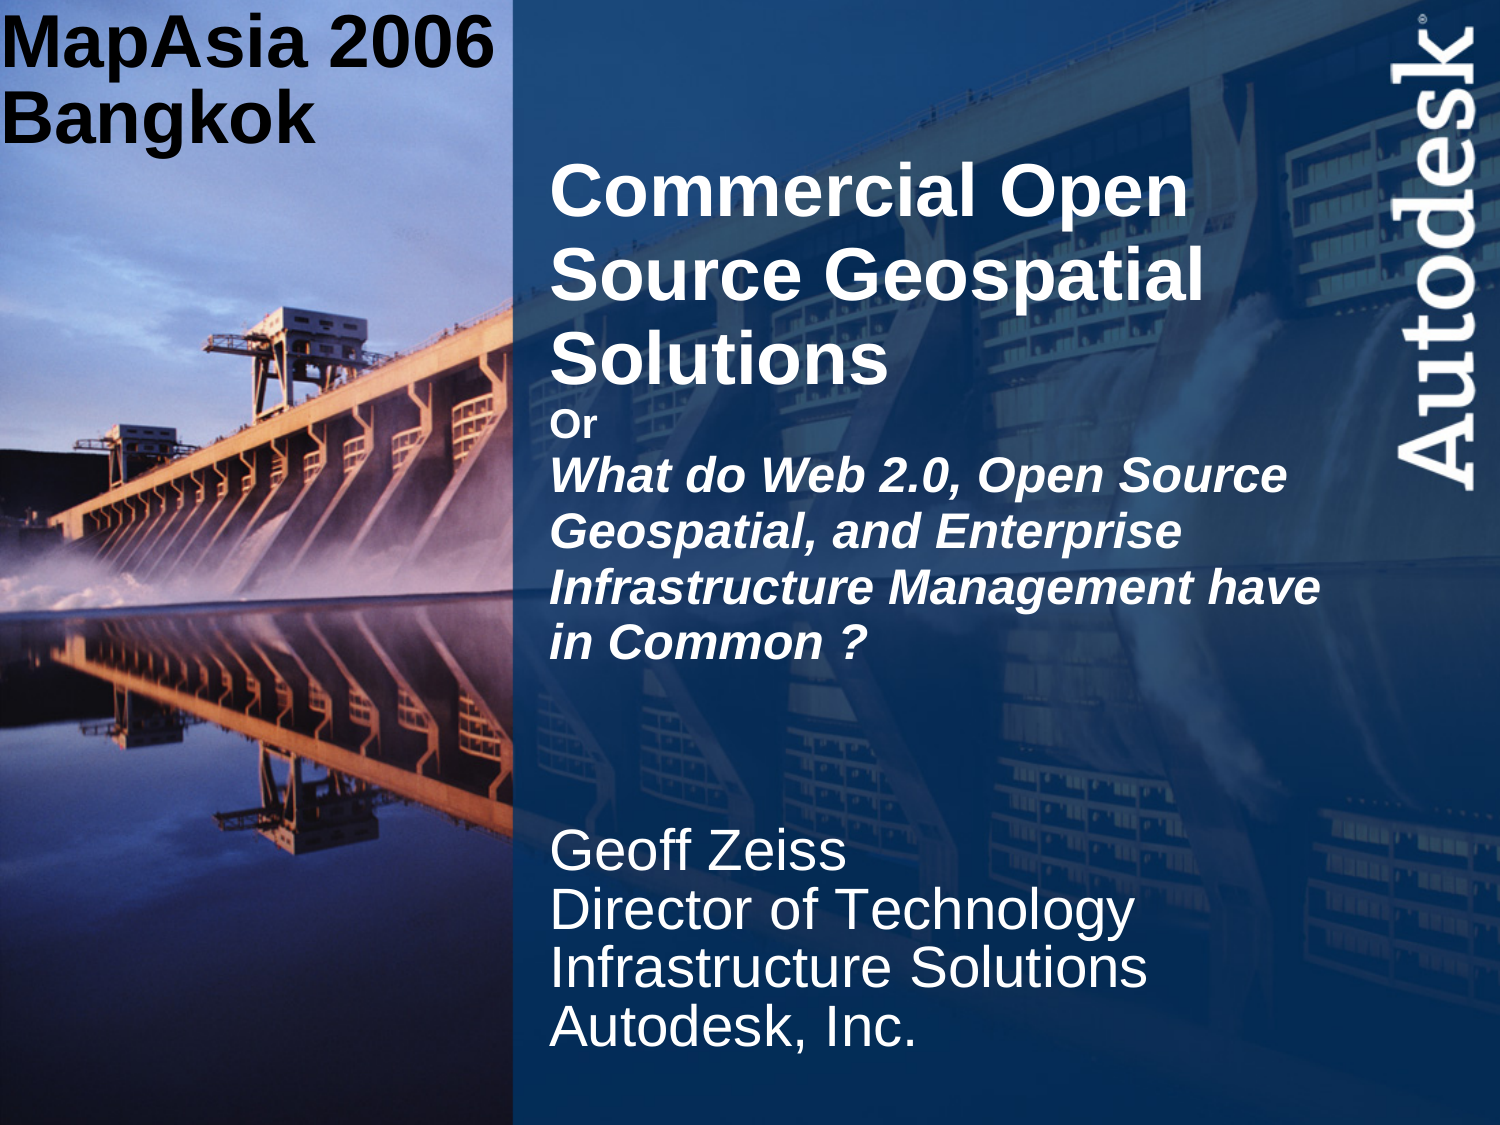

MapAsia 2006
Bangkok
Commercial Open Source Geospatial Solutions
Or
What do Web 2.0, Open Source Geospatial, and Enterprise Infrastructure Management have in Common ?
# Geoff Zeiss
Director of Technology
Infrastructure Solutions
Autodesk, Inc.